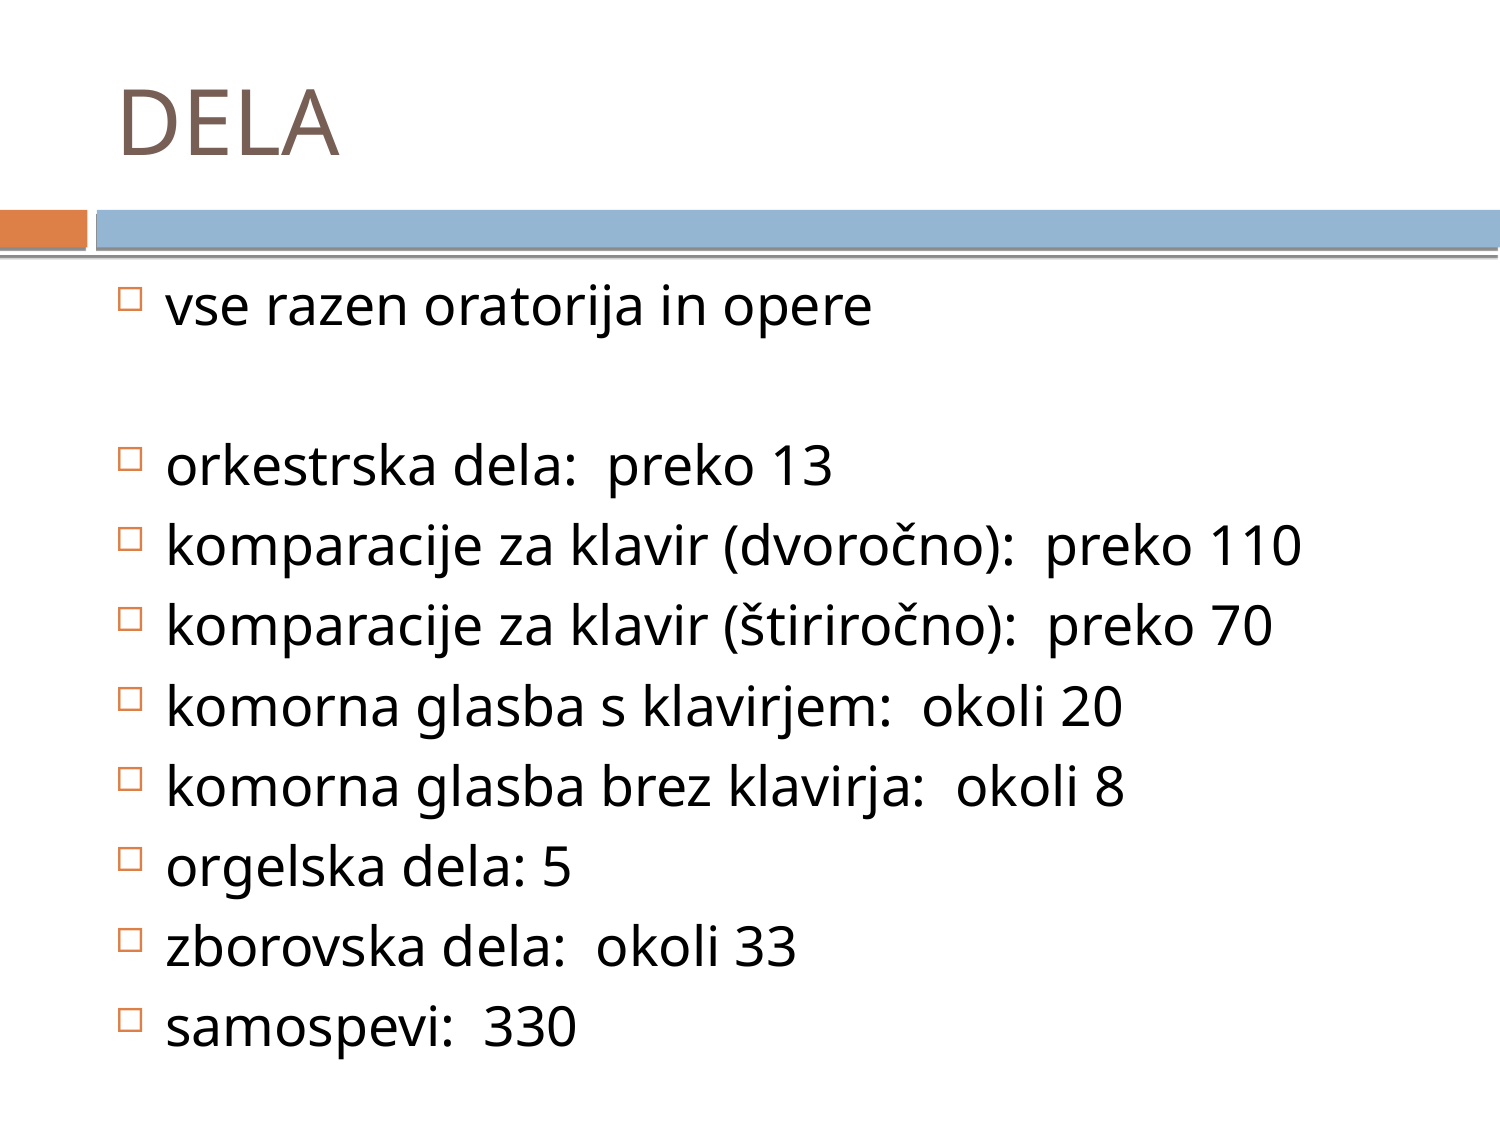

# DELA
vse razen oratorija in opere
orkestrska dela: preko 13
komparacije za klavir (dvoročno): preko 110
komparacije za klavir (štiriročno): preko 70
komorna glasba s klavirjem: okoli 20
komorna glasba brez klavirja: okoli 8
orgelska dela: 5
zborovska dela: okoli 33
samospevi: 330